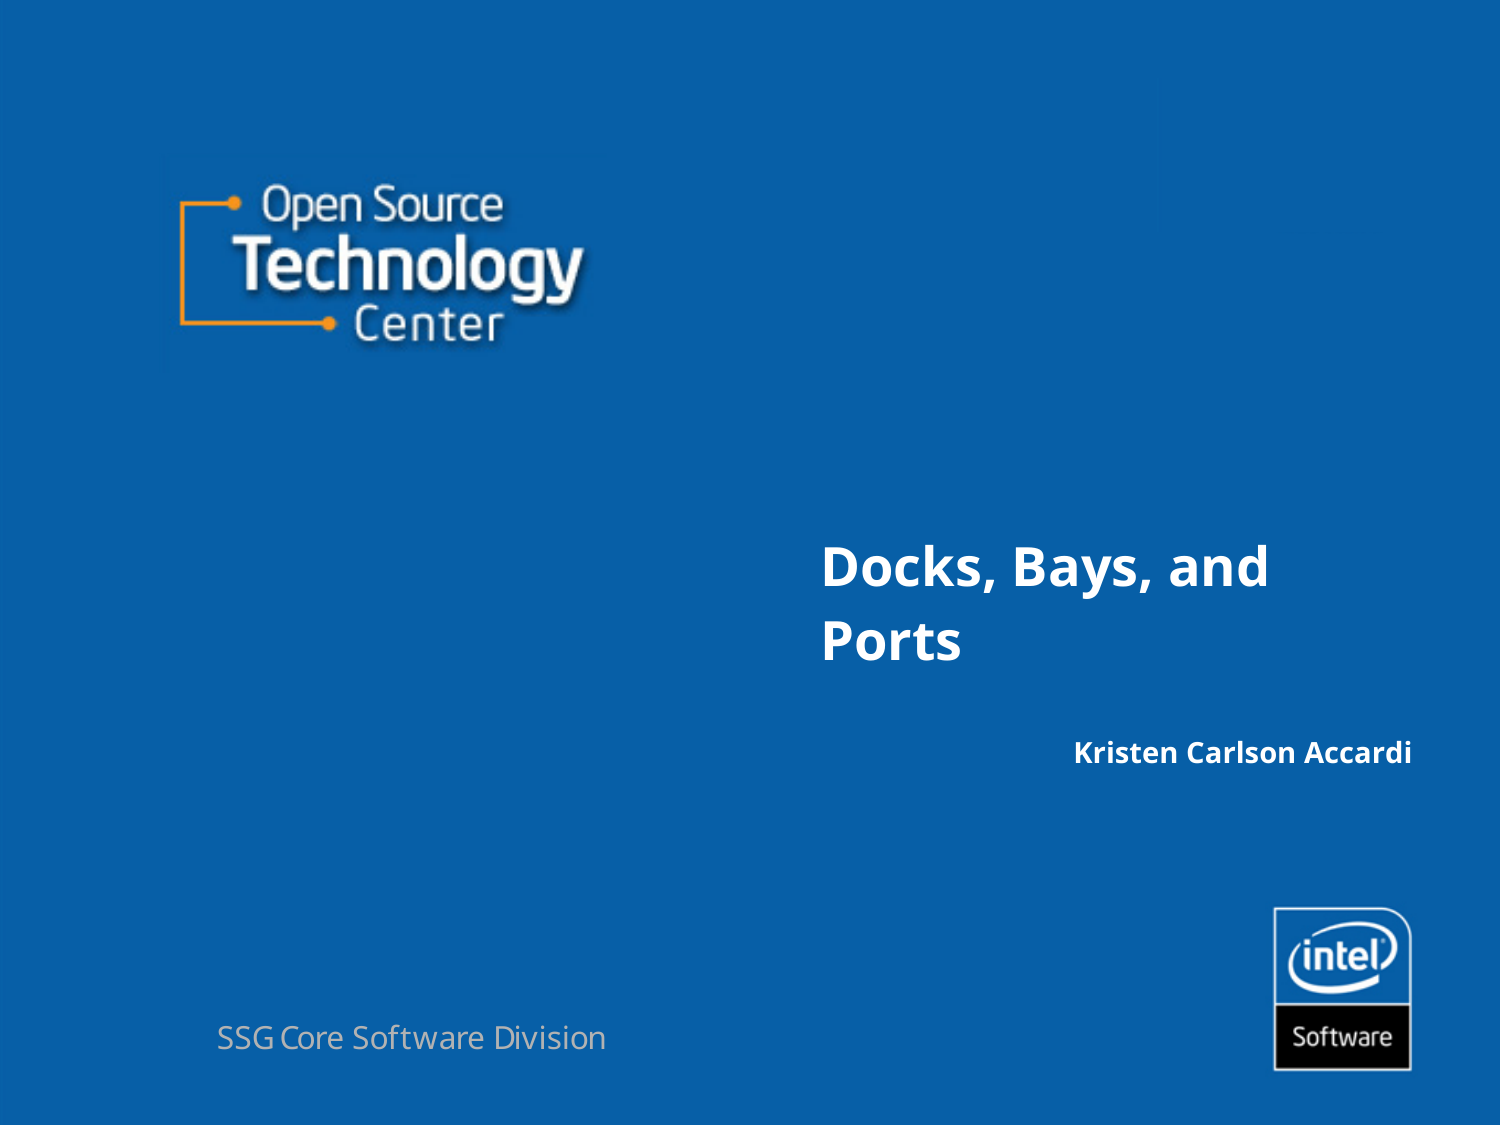

# Docks, Bays, and Ports
Kristen Carlson Accardi